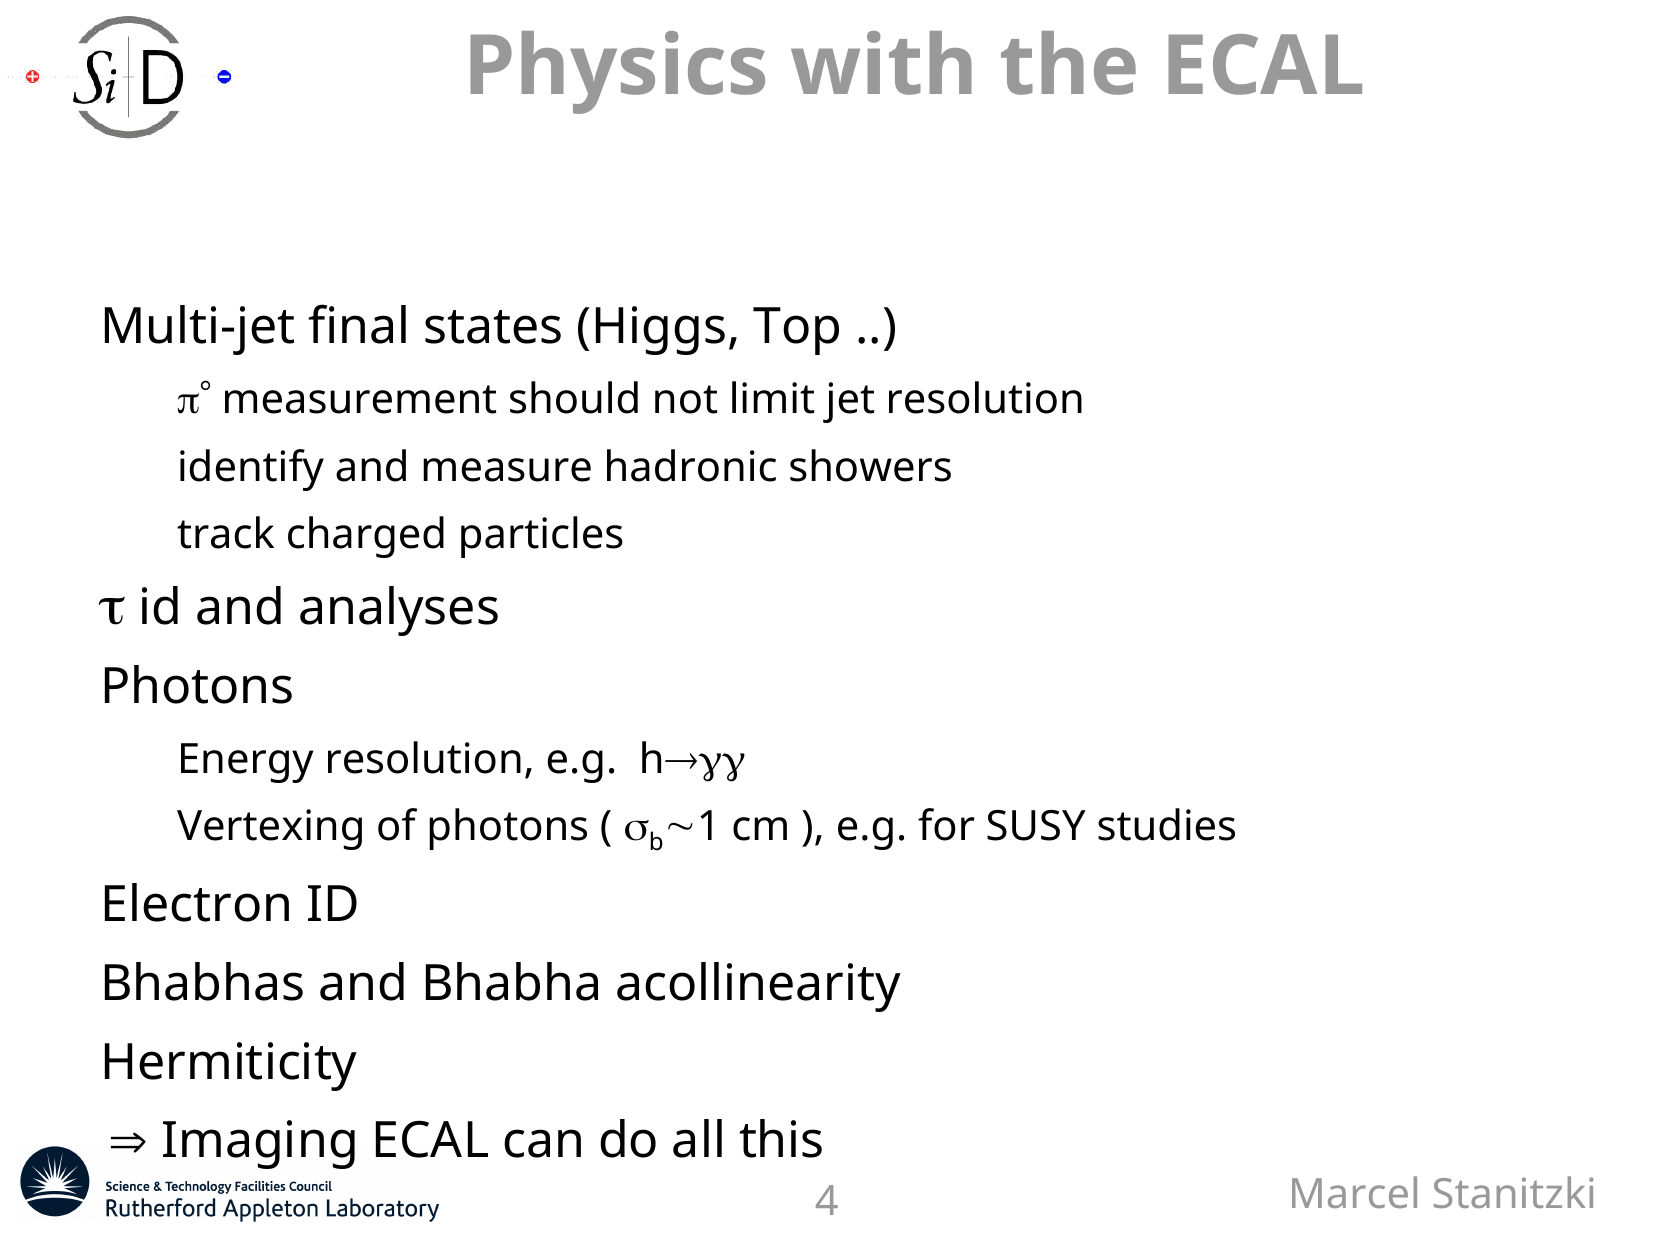

# Physics with the ECAL
Multi-jet final states (Higgs, Top ..)
 measurement should not limit jet resolution
identify and measure hadronic showers
track charged particles
 id and analyses
Photons
Energy resolution, e.g. h
Vertexing of photons ( b1 cm ), e.g. for SUSY studies
Electron ID
Bhabhas and Bhabha acollinearity
Hermiticity
  Imaging ECAL can do all this